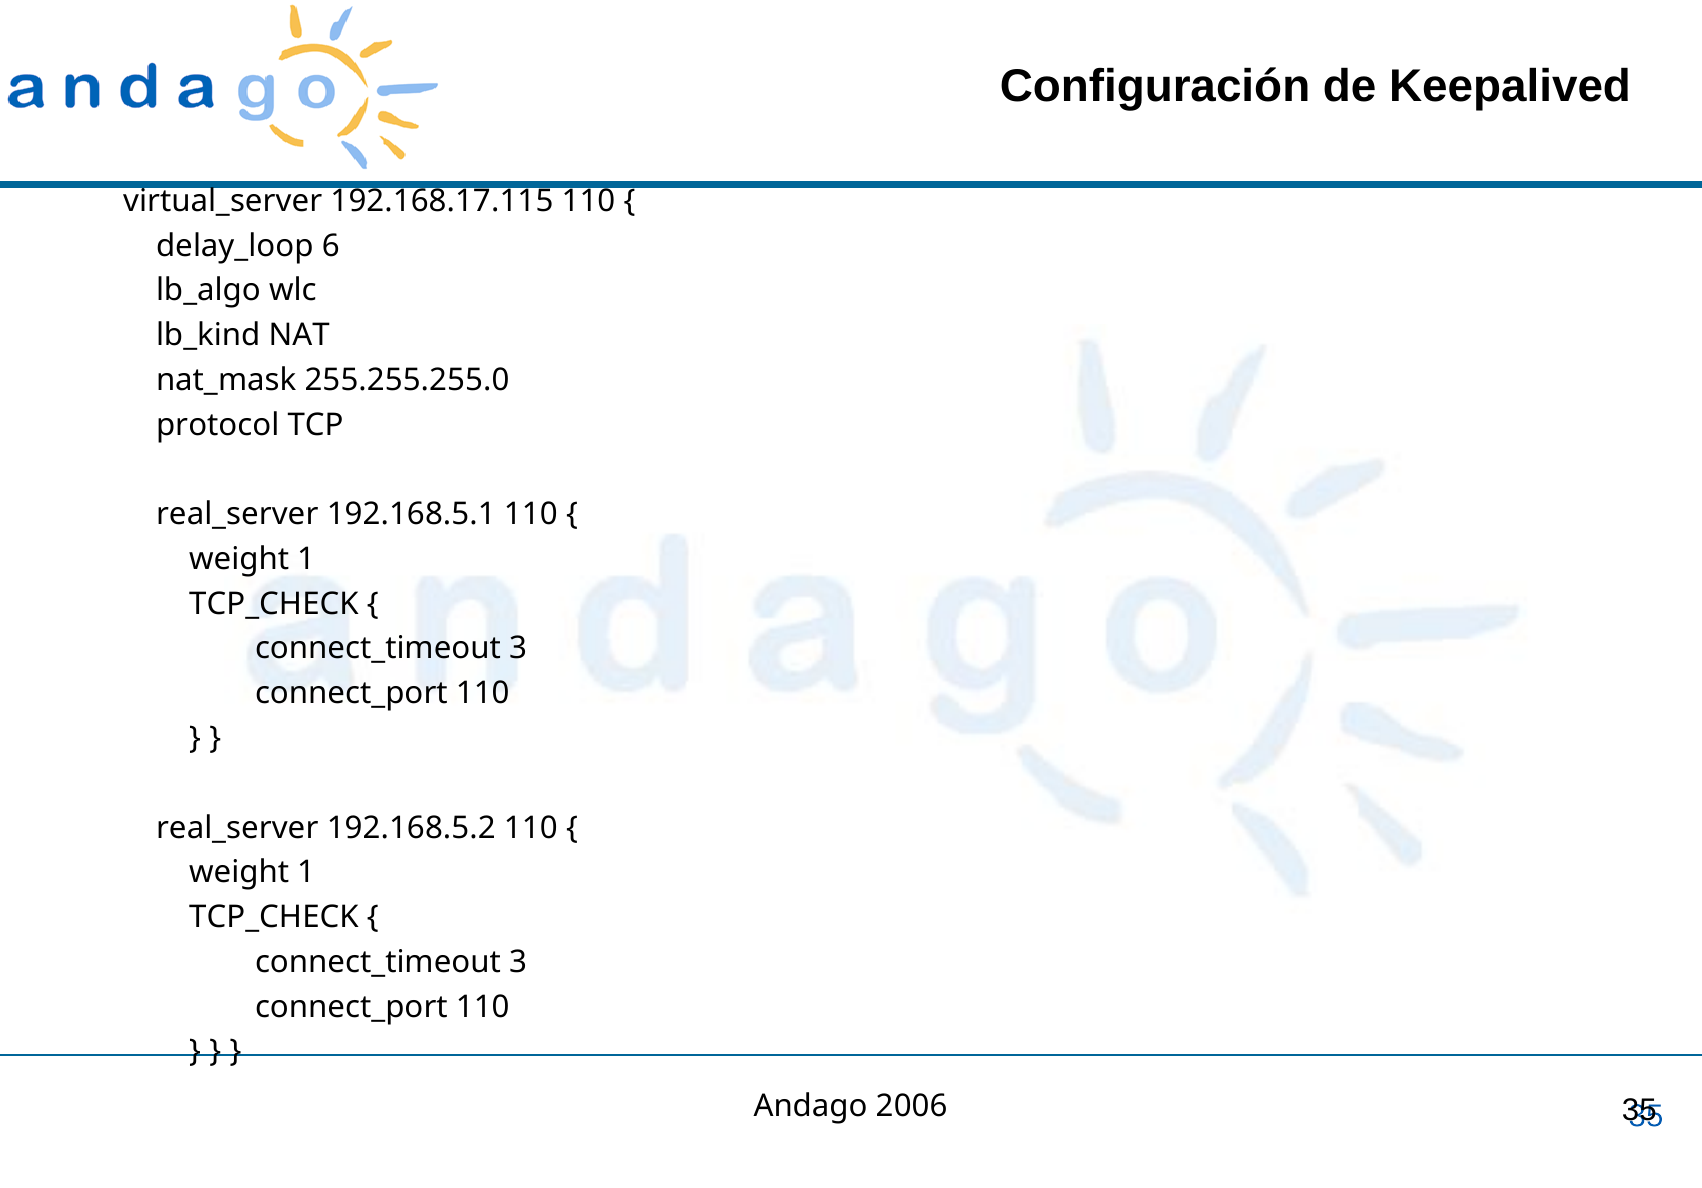

# Configuración de Keepalived
virtual_server 192.168.17.115 110 {
 delay_loop 6
 lb_algo wlc
 lb_kind NAT
 nat_mask 255.255.255.0
 protocol TCP
 real_server 192.168.5.1 110 {
 weight 1
 TCP_CHECK {
 connect_timeout 3
 connect_port 110
 } }
 real_server 192.168.5.2 110 {
 weight 1
 TCP_CHECK {
 connect_timeout 3
 connect_port 110
 } } }